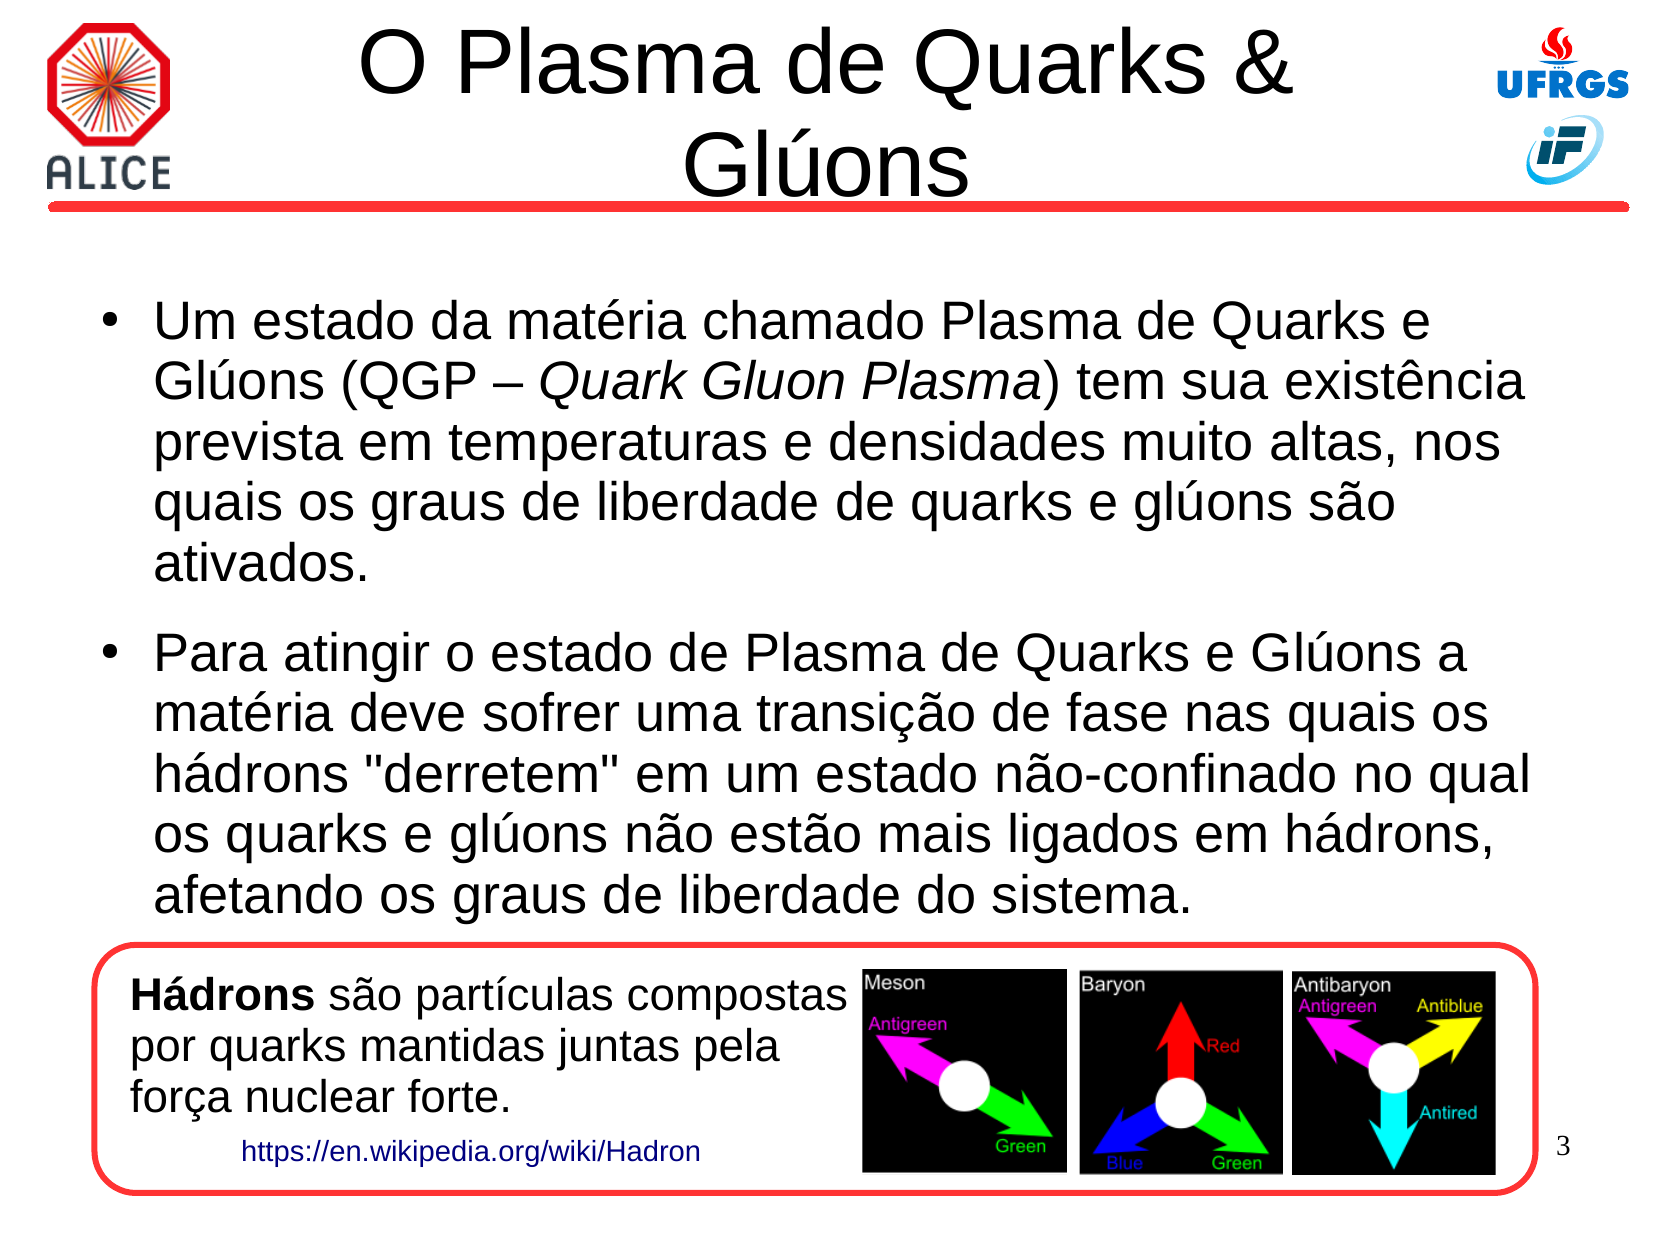

# O Plasma de Quarks & Glúons
Um estado da matéria chamado Plasma de Quarks e Glúons (QGP – Quark Gluon Plasma) tem sua existência prevista em temperaturas e densidades muito altas, nos quais os graus de liberdade de quarks e glúons são ativados.
Para atingir o estado de Plasma de Quarks e Glúons a matéria deve sofrer uma transição de fase nas quais os hádrons "derretem" em um estado não-confinado no qual os quarks e glúons não estão mais ligados em hádrons, afetando os graus de liberdade do sistema.
Hádrons são partículas compostas por quarks mantidas juntas pela força nuclear forte.
https://en.wikipedia.org/wiki/Hadron
3